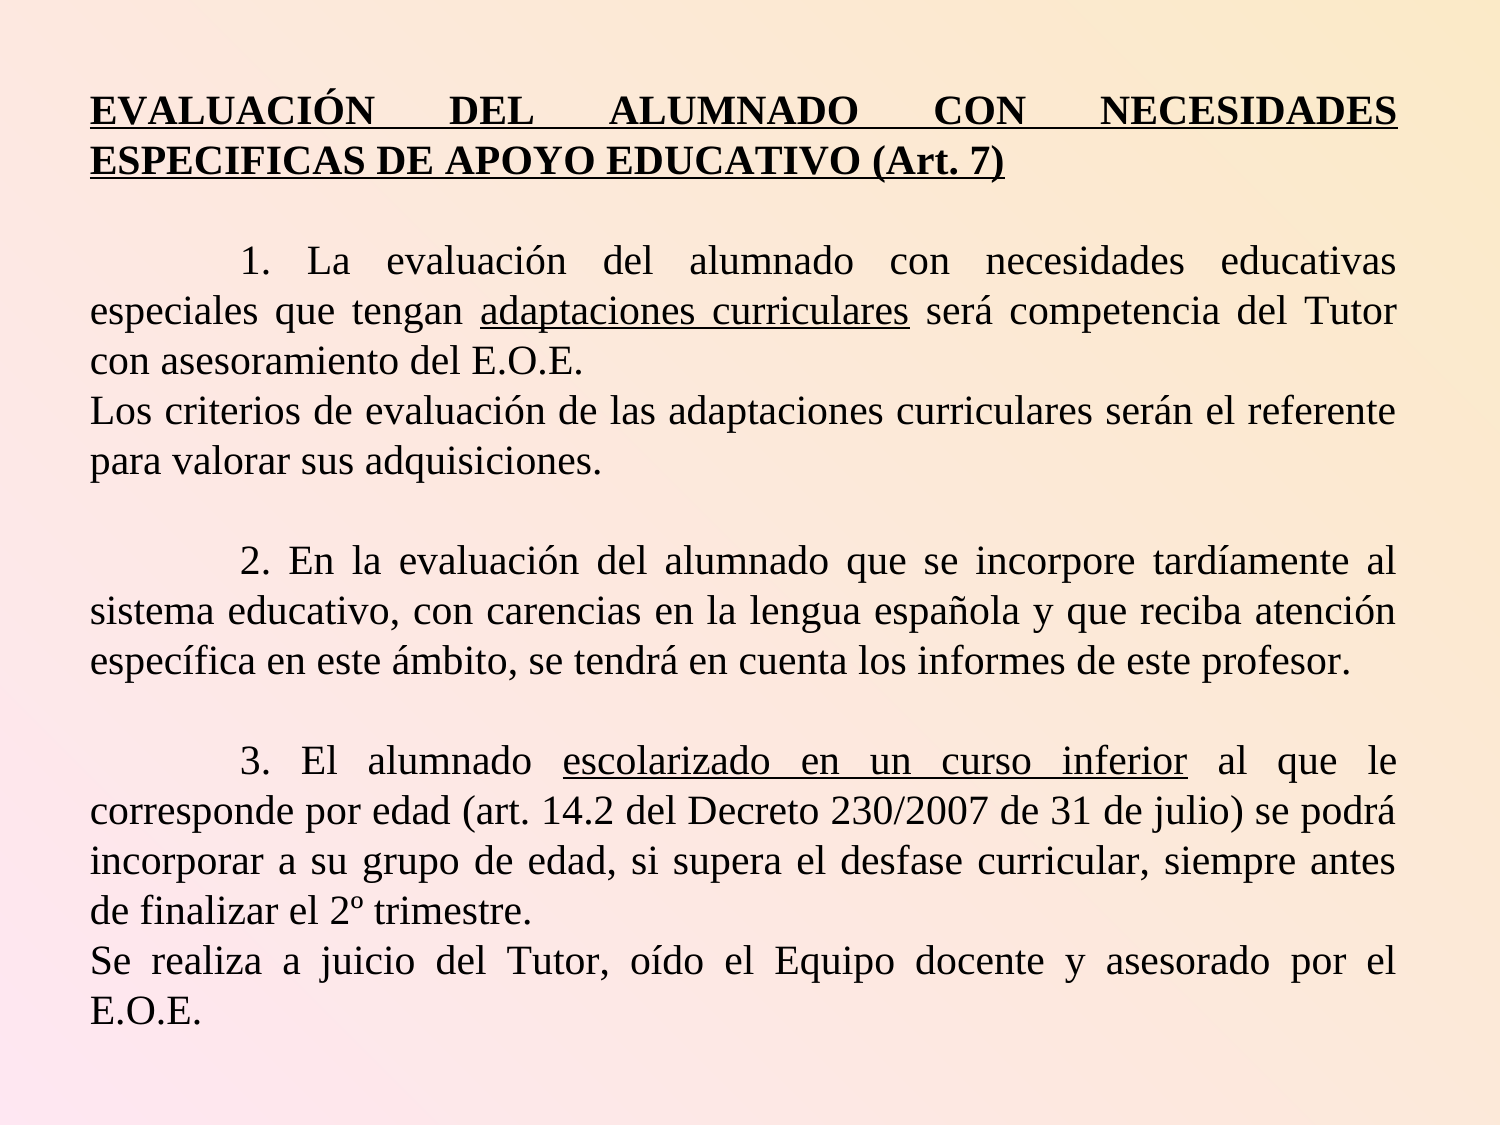

EVALUACIÓN DEL ALUMNADO CON NECESIDADES ESPECIFICAS DE APOYO EDUCATIVO (Art. 7)
	1. La evaluación del alumnado con necesidades educativas especiales que tengan adaptaciones curriculares será competencia del Tutor con asesoramiento del E.O.E.
Los criterios de evaluación de las adaptaciones curriculares serán el referente para valorar sus adquisiciones.
	2. En la evaluación del alumnado que se incorpore tardíamente al sistema educativo, con carencias en la lengua española y que reciba atención específica en este ámbito, se tendrá en cuenta los informes de este profesor.
	3. El alumnado escolarizado en un curso inferior al que le corresponde por edad (art. 14.2 del Decreto 230/2007 de 31 de julio) se podrá incorporar a su grupo de edad, si supera el desfase curricular, siempre antes de finalizar el 2º trimestre.
Se realiza a juicio del Tutor, oído el Equipo docente y asesorado por el E.O.E.